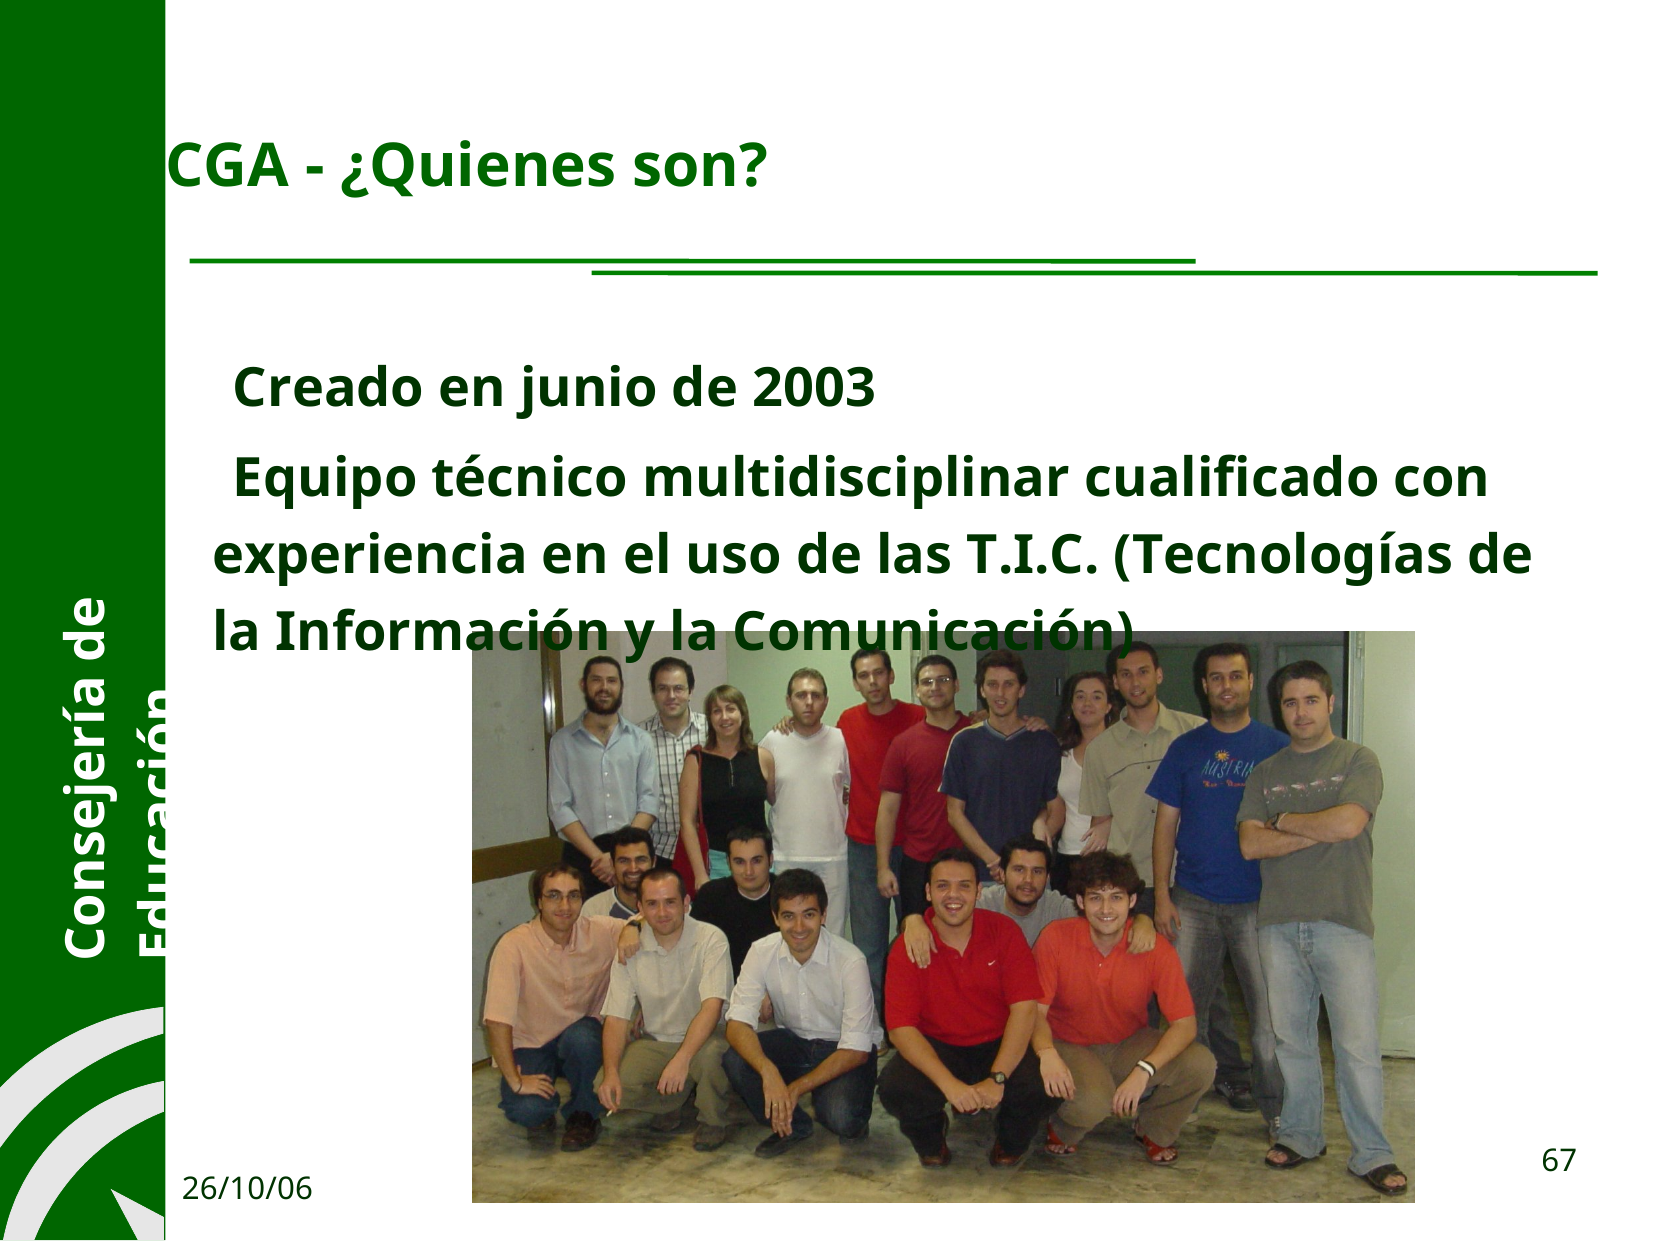

# CGA - ¿Quienes son?
Creado en junio de 2003
Equipo técnico multidisciplinar cualificado con experiencia en el uso de las T.I.C. (Tecnologías de la Información y la Comunicación)
67